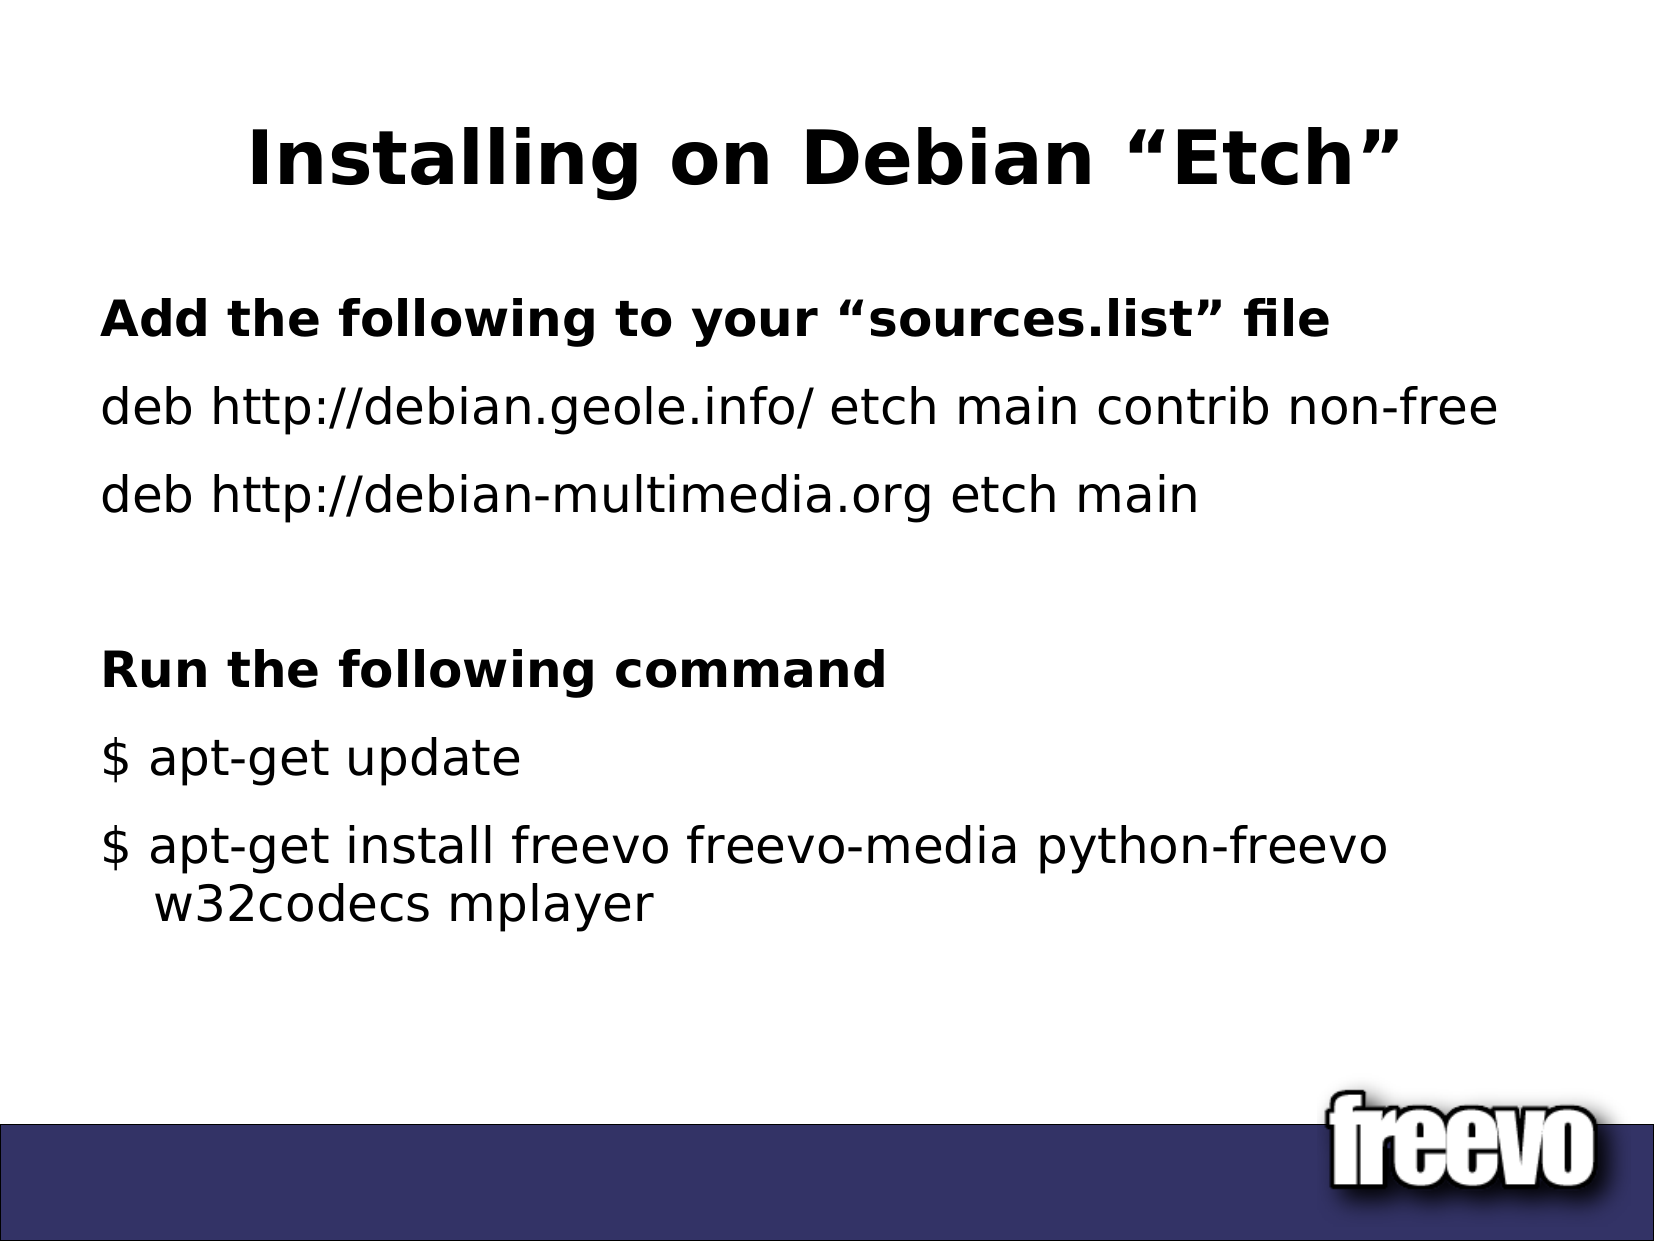

Installing on Debian “Etch”
# Add the following to your “sources.list” file
deb http://debian.geole.info/ etch main contrib non-free
deb http://debian-multimedia.org etch main
Run the following command
$ apt-get update
$ apt-get install freevo freevo-media python-freevo w32codecs mplayer